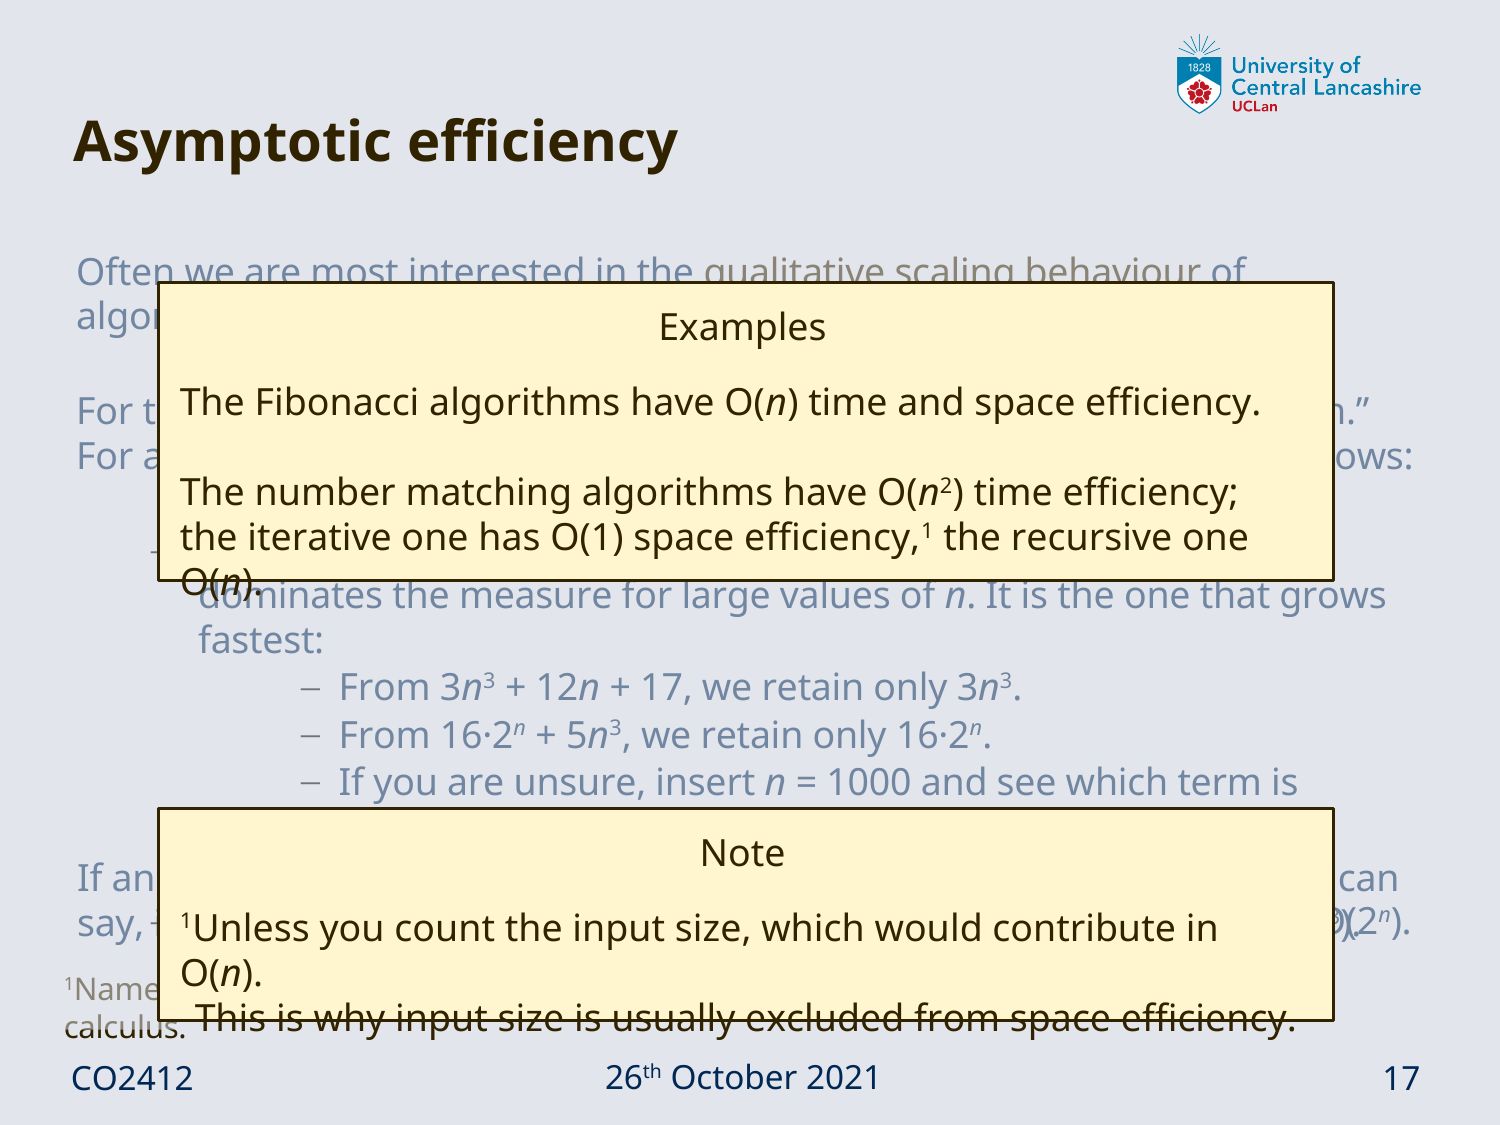

# Asymptotic efficiency
Often we are most interested in the qualitative scaling behaviour of algorithms.
For this purpose, Landau notation is used,1 also known as “big O notation.” For any given efficiency or requirements measure, this is obtained as follows:
Eliminate all except the leading contribution, i.e., the one that dominates the measure for large values of n. It is the one that grows fastest:
From 3n3 + 12n + 17, we retain only 3n3.
From 16·2n + 5n3, we retain only 16·2n.
If you are unsure, insert n = 1000 and see which term is greatest.
Eliminate any leading factors; 3n3 becomes O(n3), 16·2n becomes O(2n).
Examples
The Fibonacci algorithms have O(n) time and space efficiency.
The number matching algorithms have O(n2) time efficiency; the iterative one has O(1) space efficiency,1 the recursive one O(n).
Note
1Unless you count the input size, which would contribute in O(n).
 This is why input size is usually excluded from space efficiency.
If an algorithm includes 3n3 + 12n + 17 instructions in the worst case, we can say, it is in time efficiency class O(n3), or simply, it has time efficiency O(n3).
1Named for Edmund Landau (1877 – 1938) who developed this notation for infinitesimal calculus.